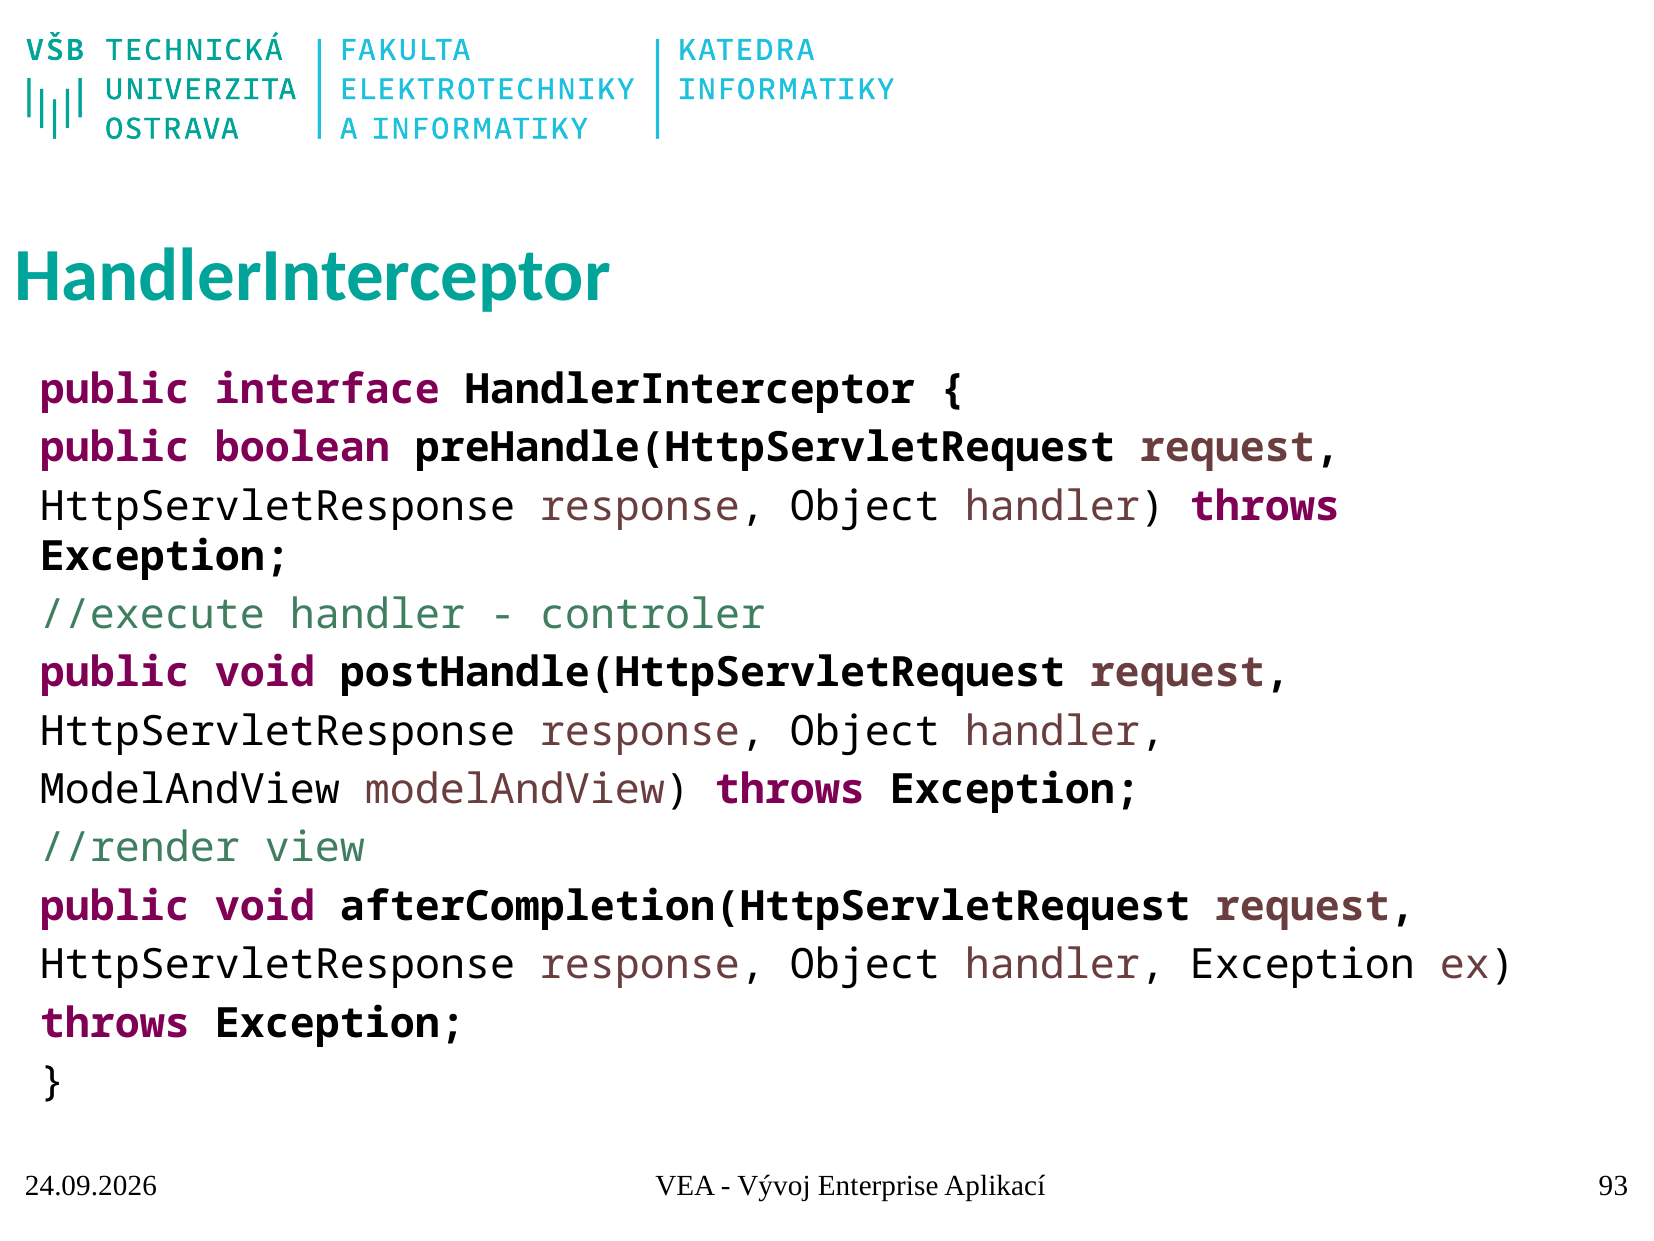

HandlerInterceptor
# public interface HandlerInterceptor {
public boolean preHandle(HttpServletRequest request,
HttpServletResponse response, Object handler) throws Exception;
//execute handler - controler
public void postHandle(HttpServletRequest request,
HttpServletResponse response, Object handler,
ModelAndView modelAndView) throws Exception;
//render view
public void afterCompletion(HttpServletRequest request,
HttpServletResponse response, Object handler, Exception ex)
throws Exception;
}
VEA - Vývoj Enterprise Aplikací
93